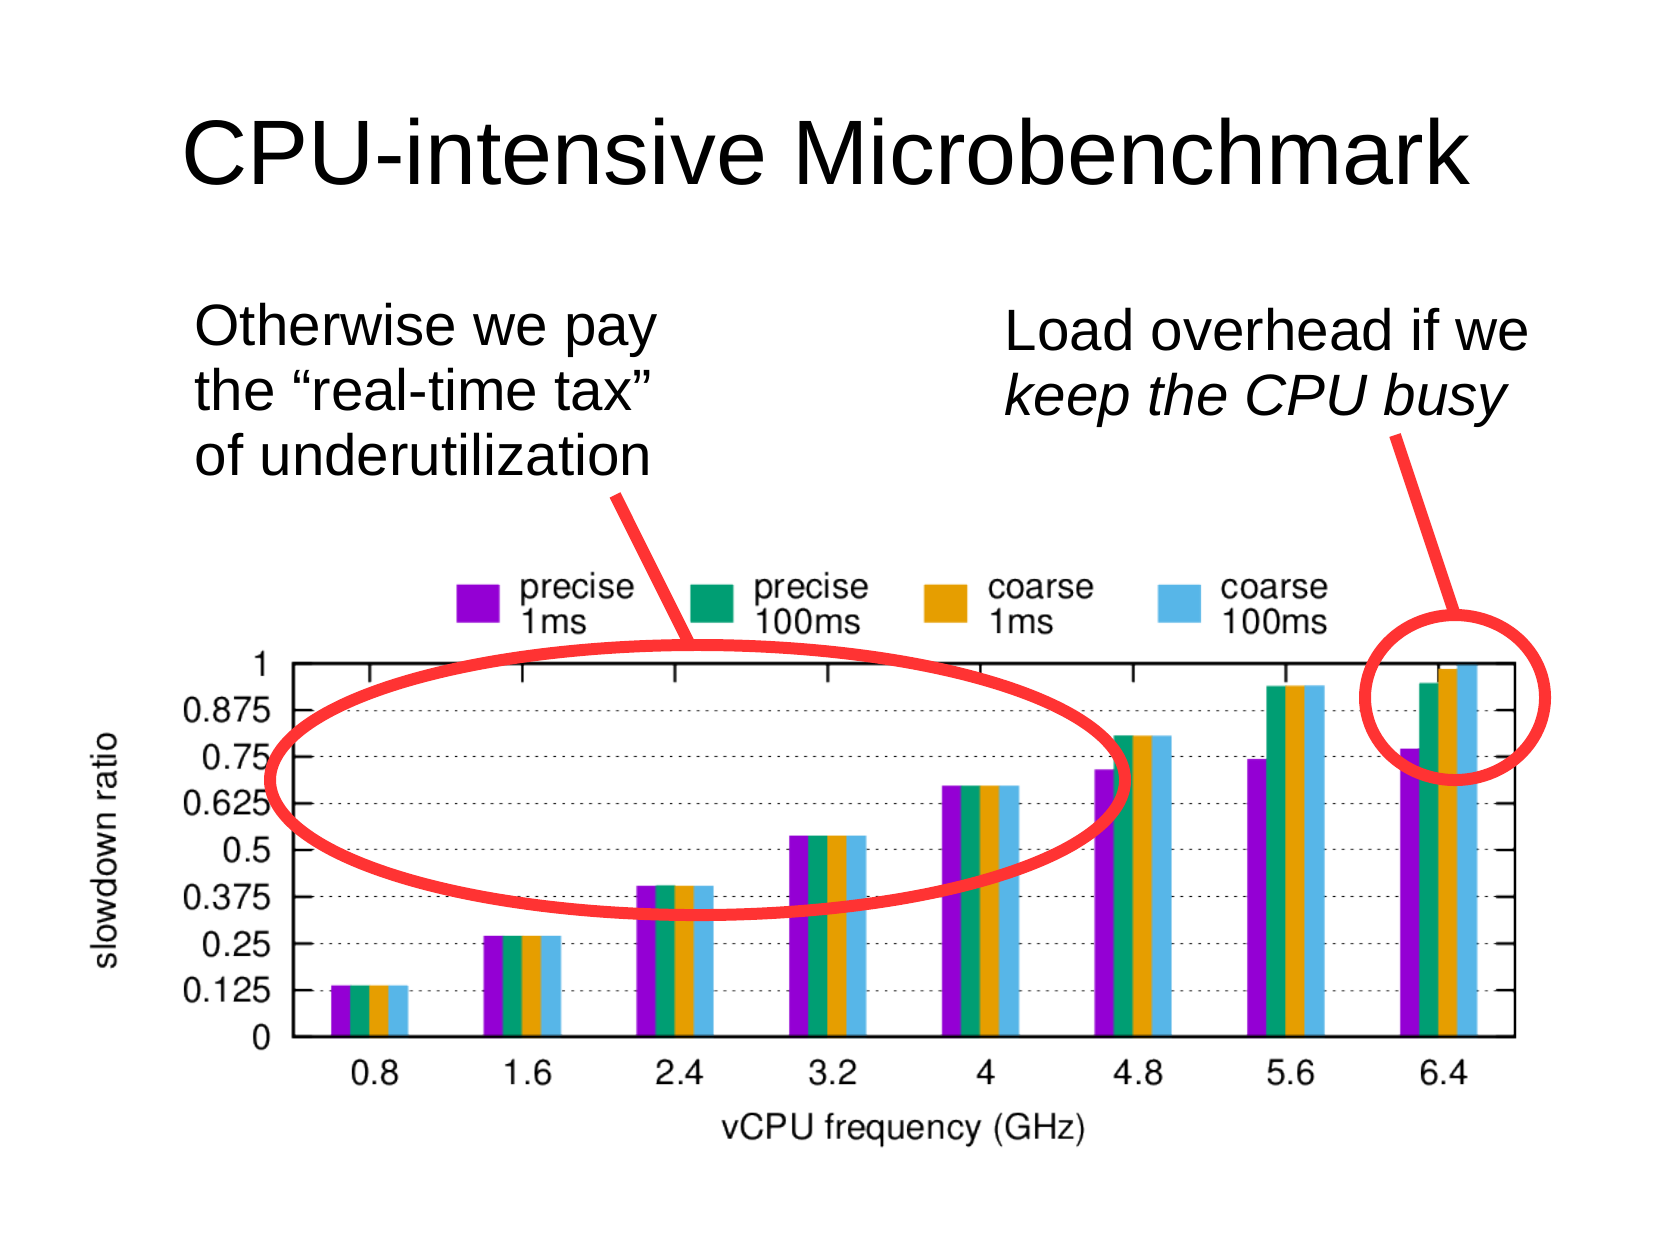

# CPU-intensive Microbenchmark
Otherwise we pay
the “real-time tax”
of underutilization
Load overhead if we
keep the CPU busy